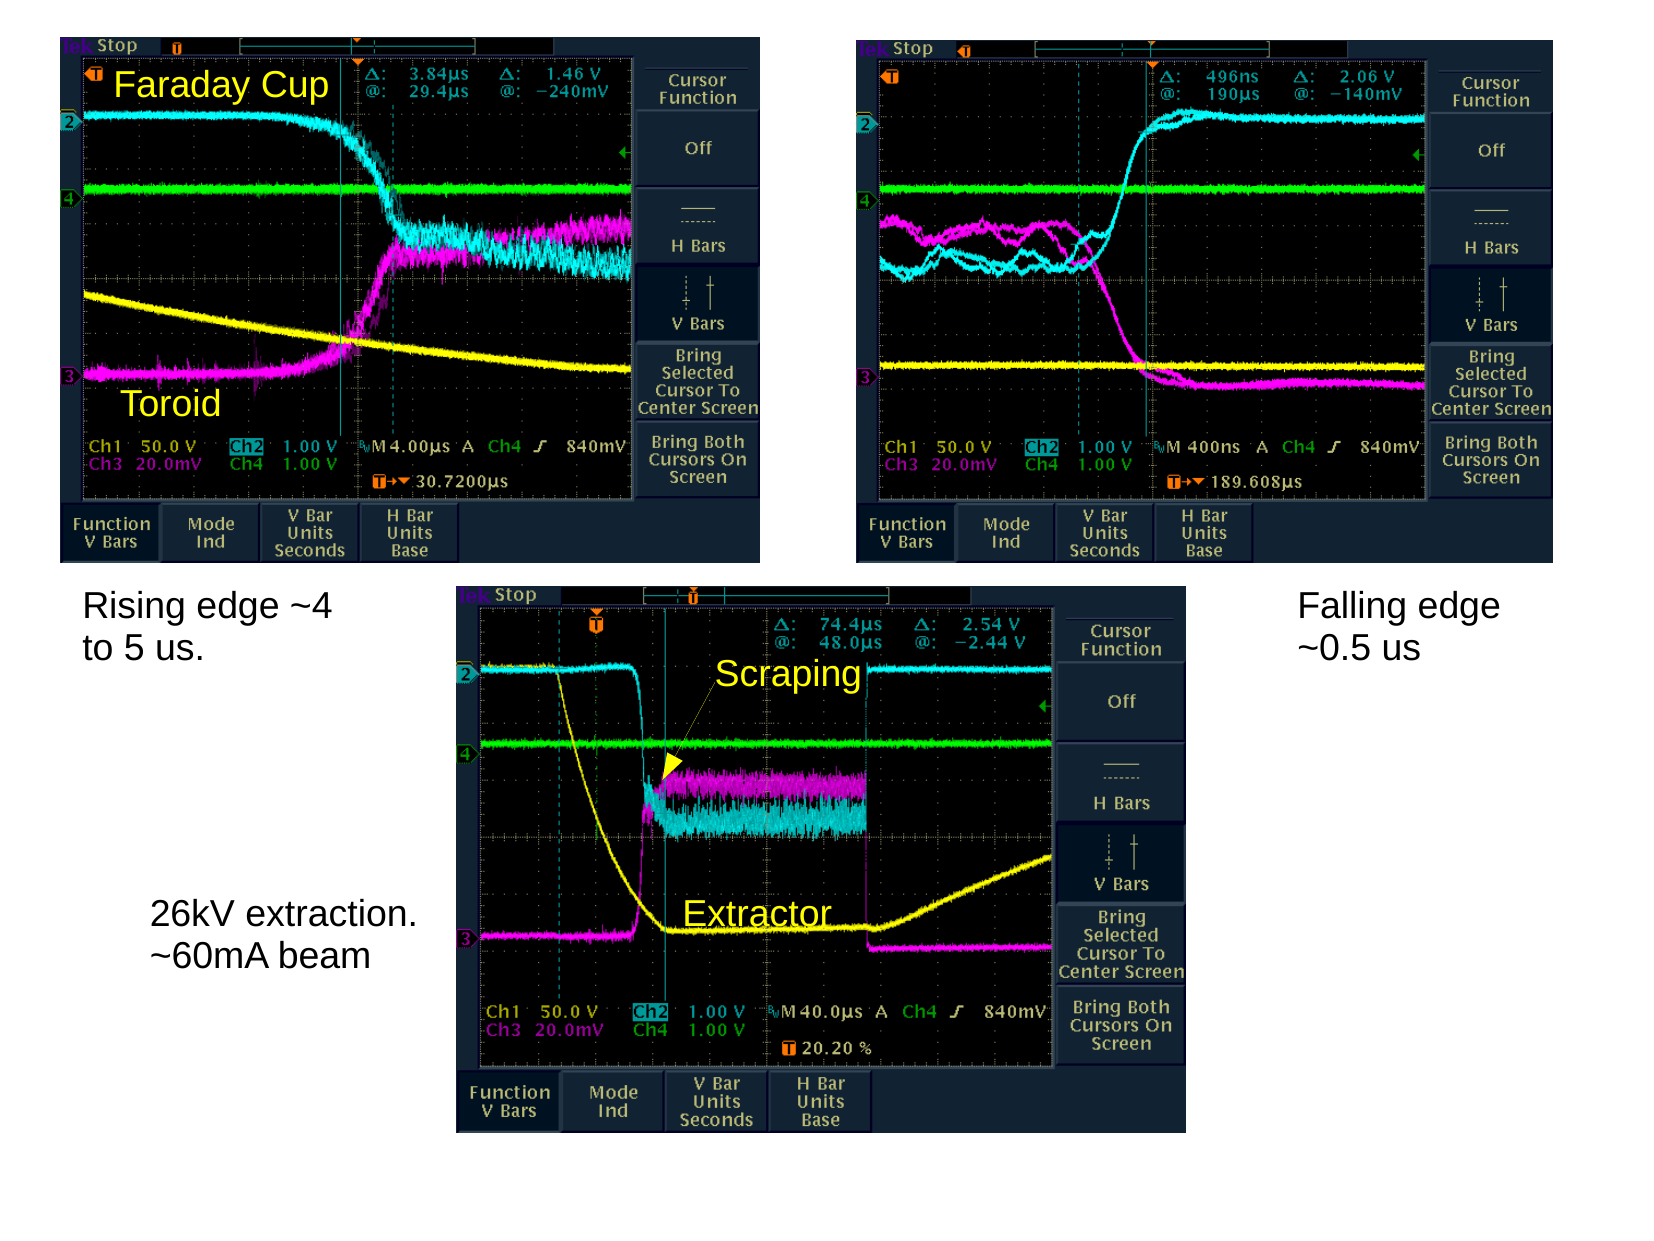

Faraday Cup
#
Toroid
Rising edge ~4 to 5 us.
Falling edge ~0.5 us
Scraping
26kV extraction.
~60mA beam
Extractor